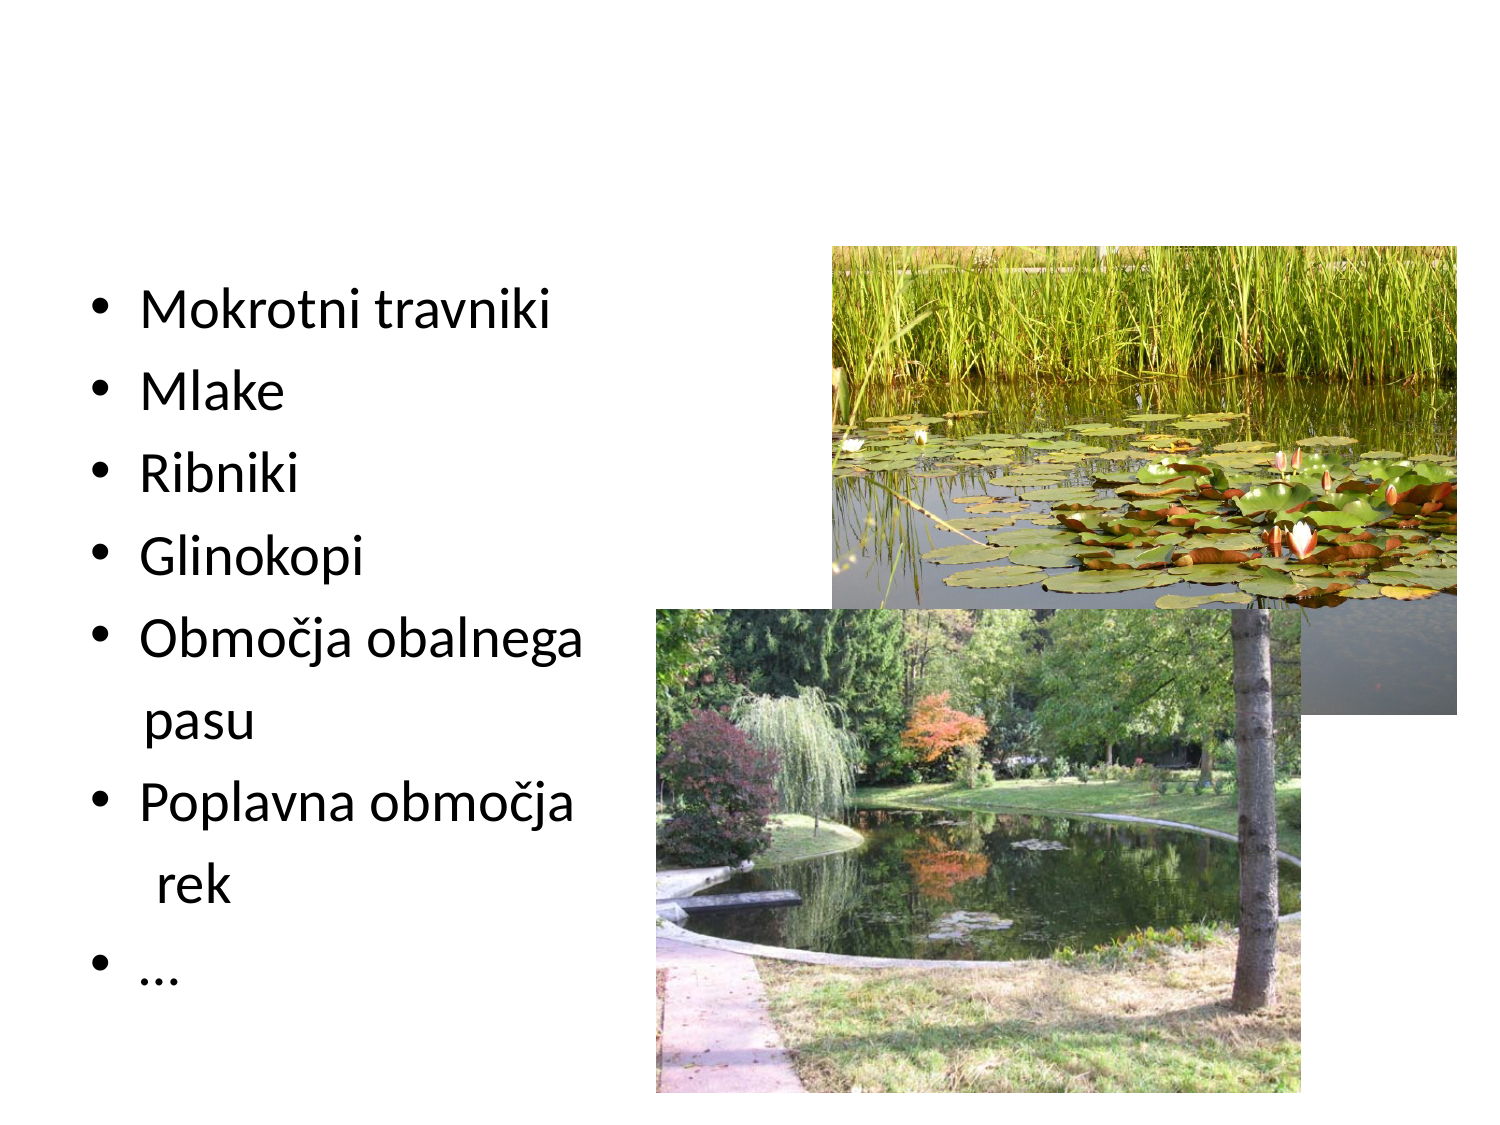

#
Mokrotni travniki
Mlake
Ribniki
Glinokopi
Območja obalnega
 pasu
Poplavna območja
 rek
…